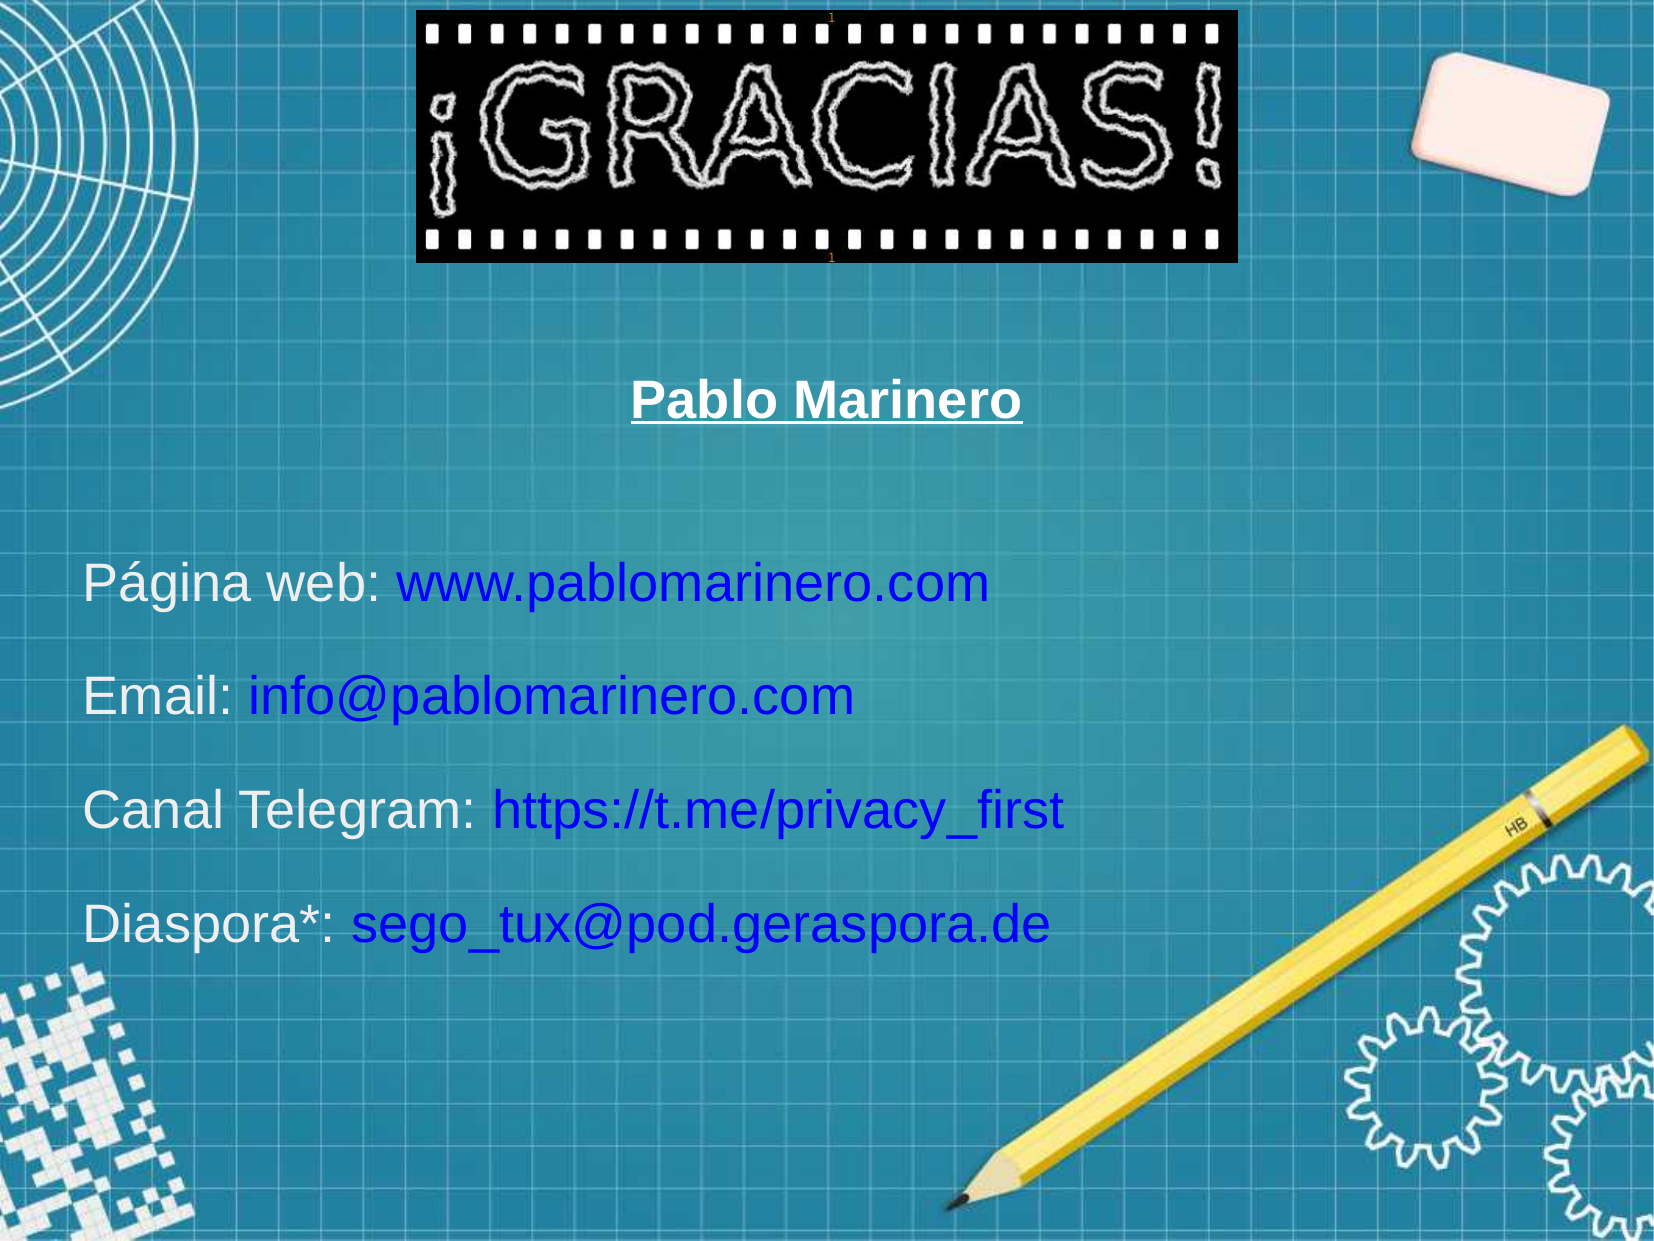

Pablo Marinero
Página web: www.pablomarinero.com
Email: info@pablomarinero.com
Canal Telegram: https://t.me/privacy_first
Diaspora*: sego_tux@pod.geraspora.de